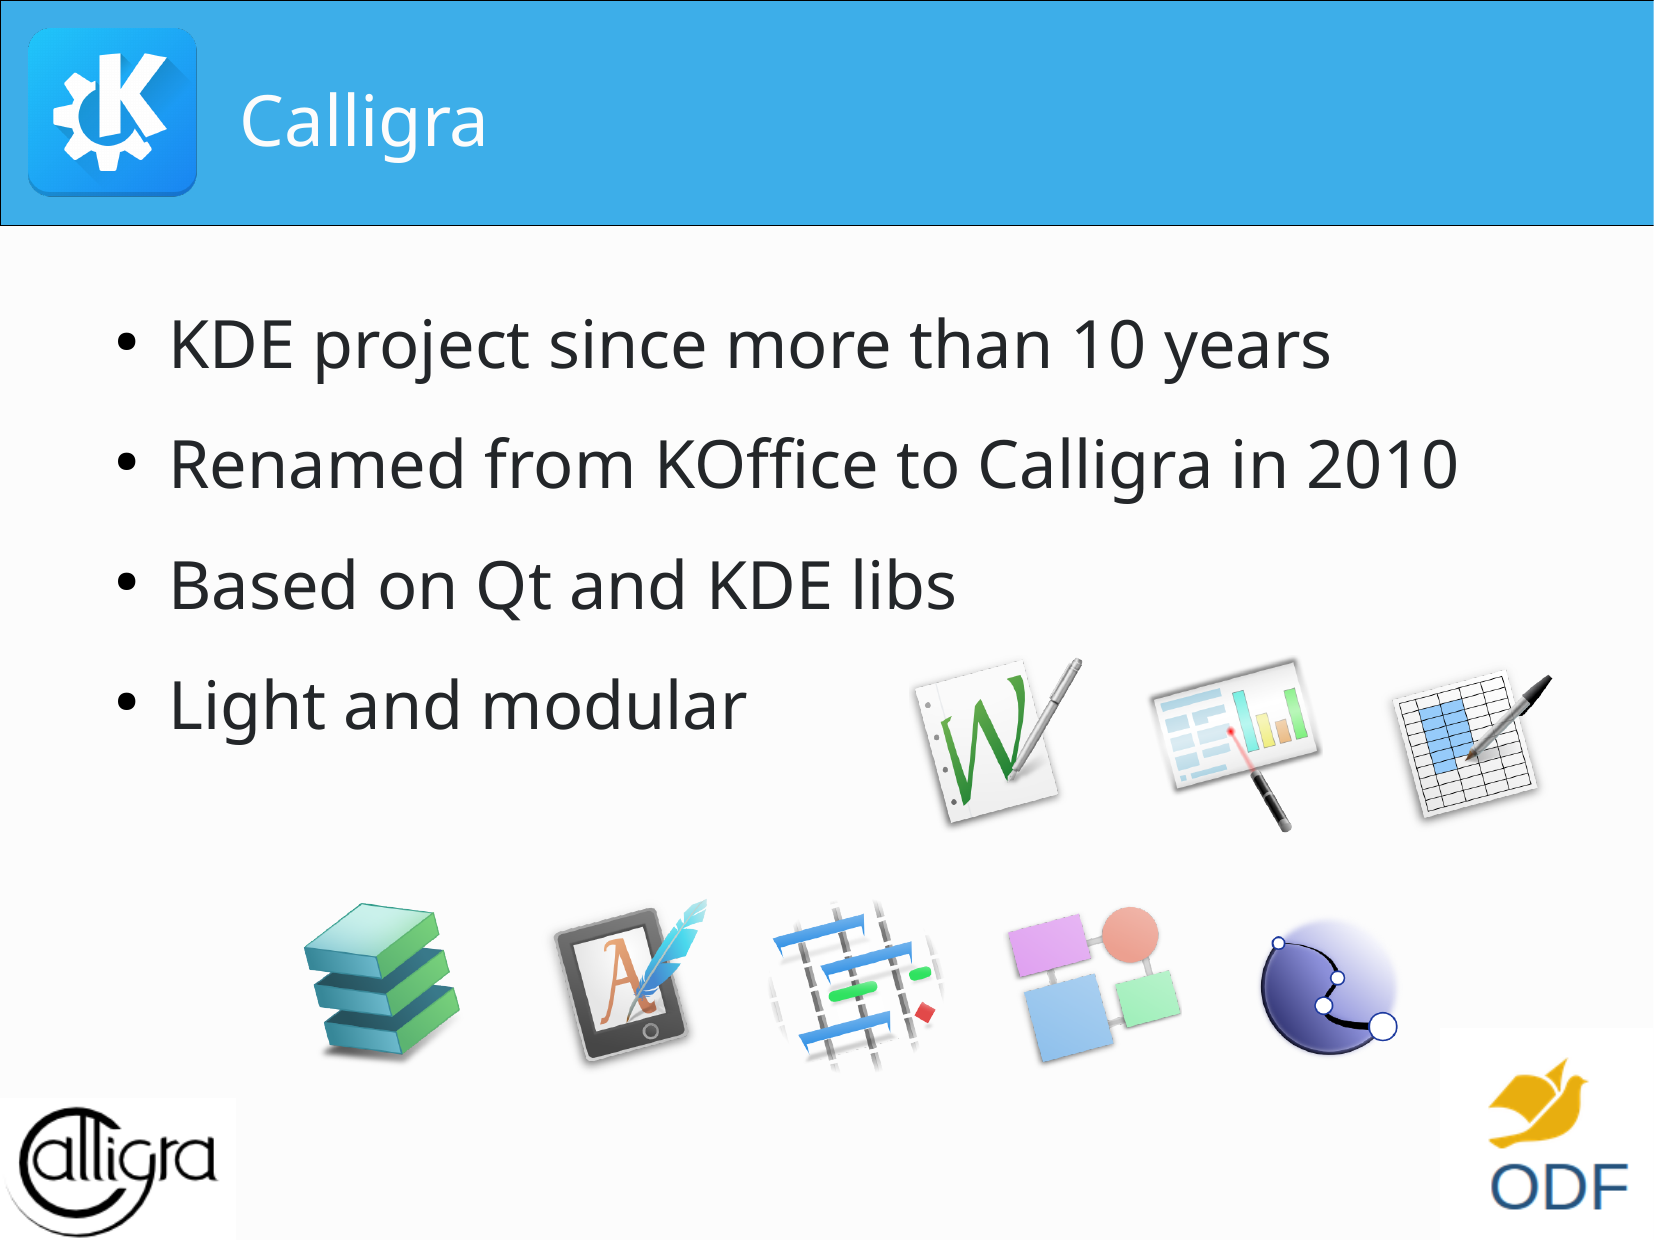

Calligra
KDE project since more than 10 years
Renamed from KOffice to Calligra in 2010
Based on Qt and KDE libs
Light and modular